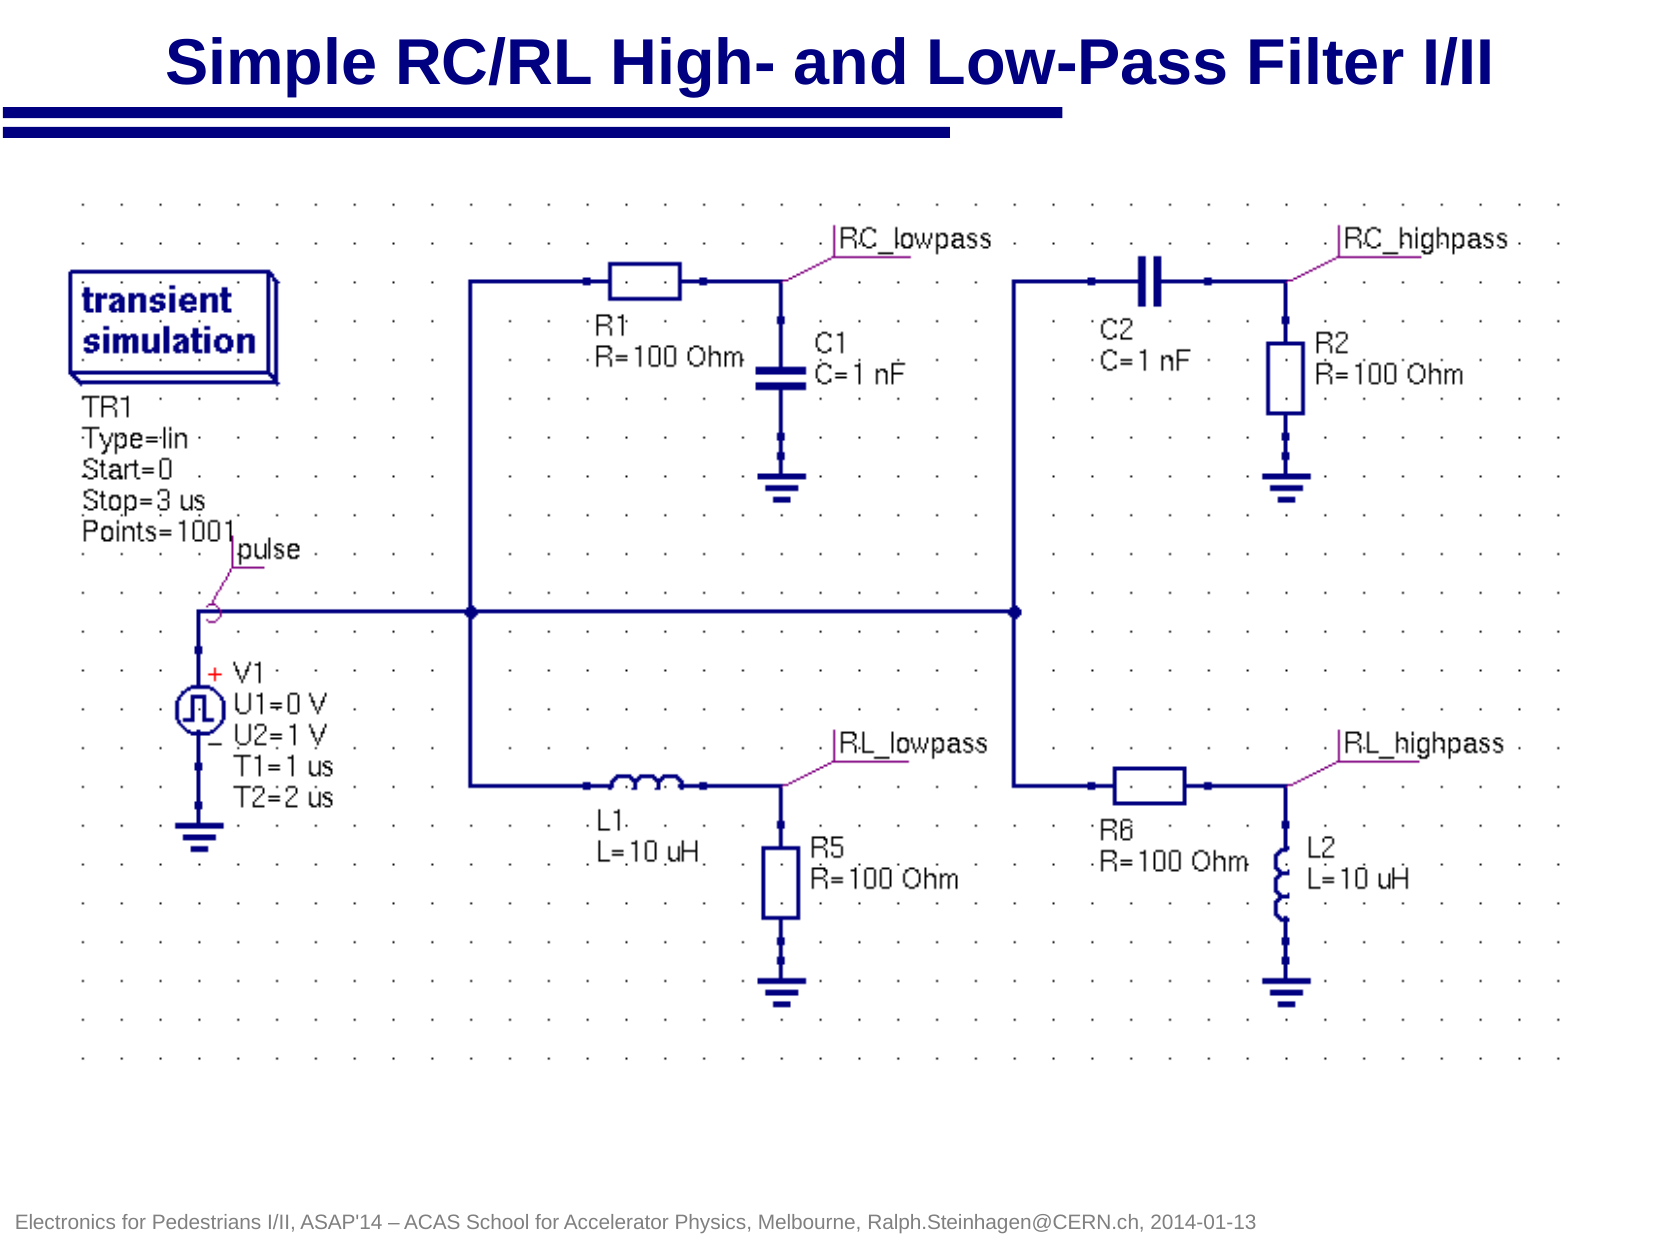

# Simple RC/RL High- and Low-Pass Filter I/II